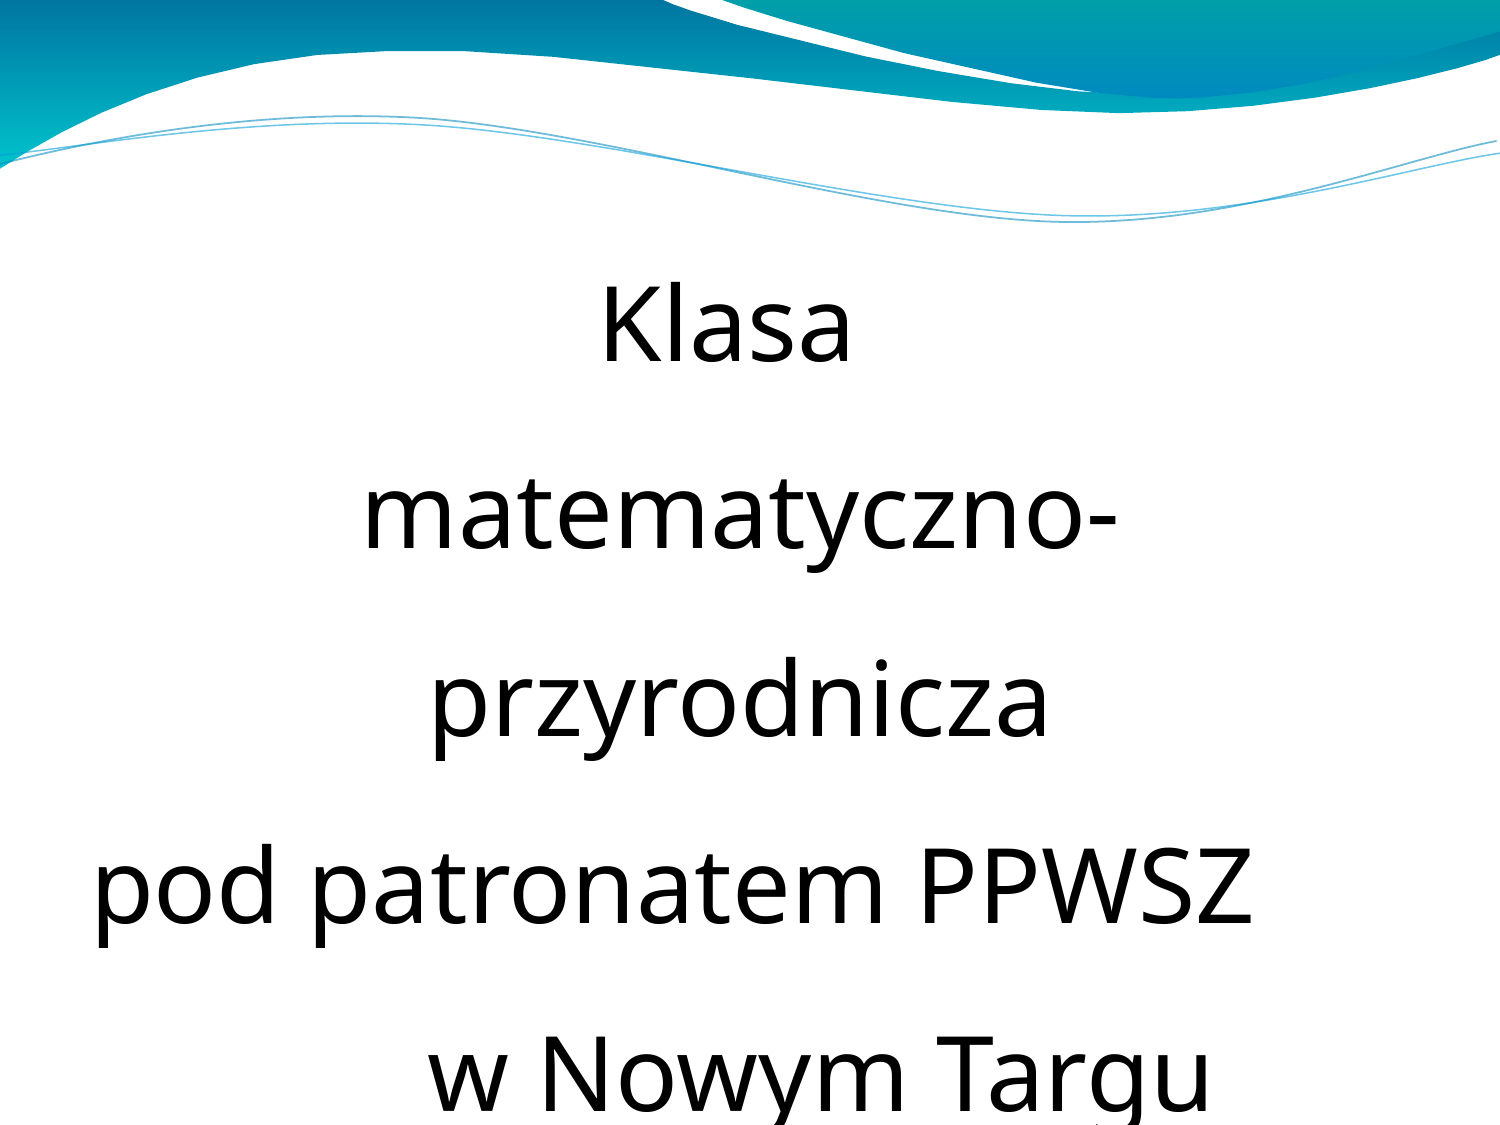

# Klasa matematyczno-przyrodnicza pod patronatem PPWSZ w Nowym Targu